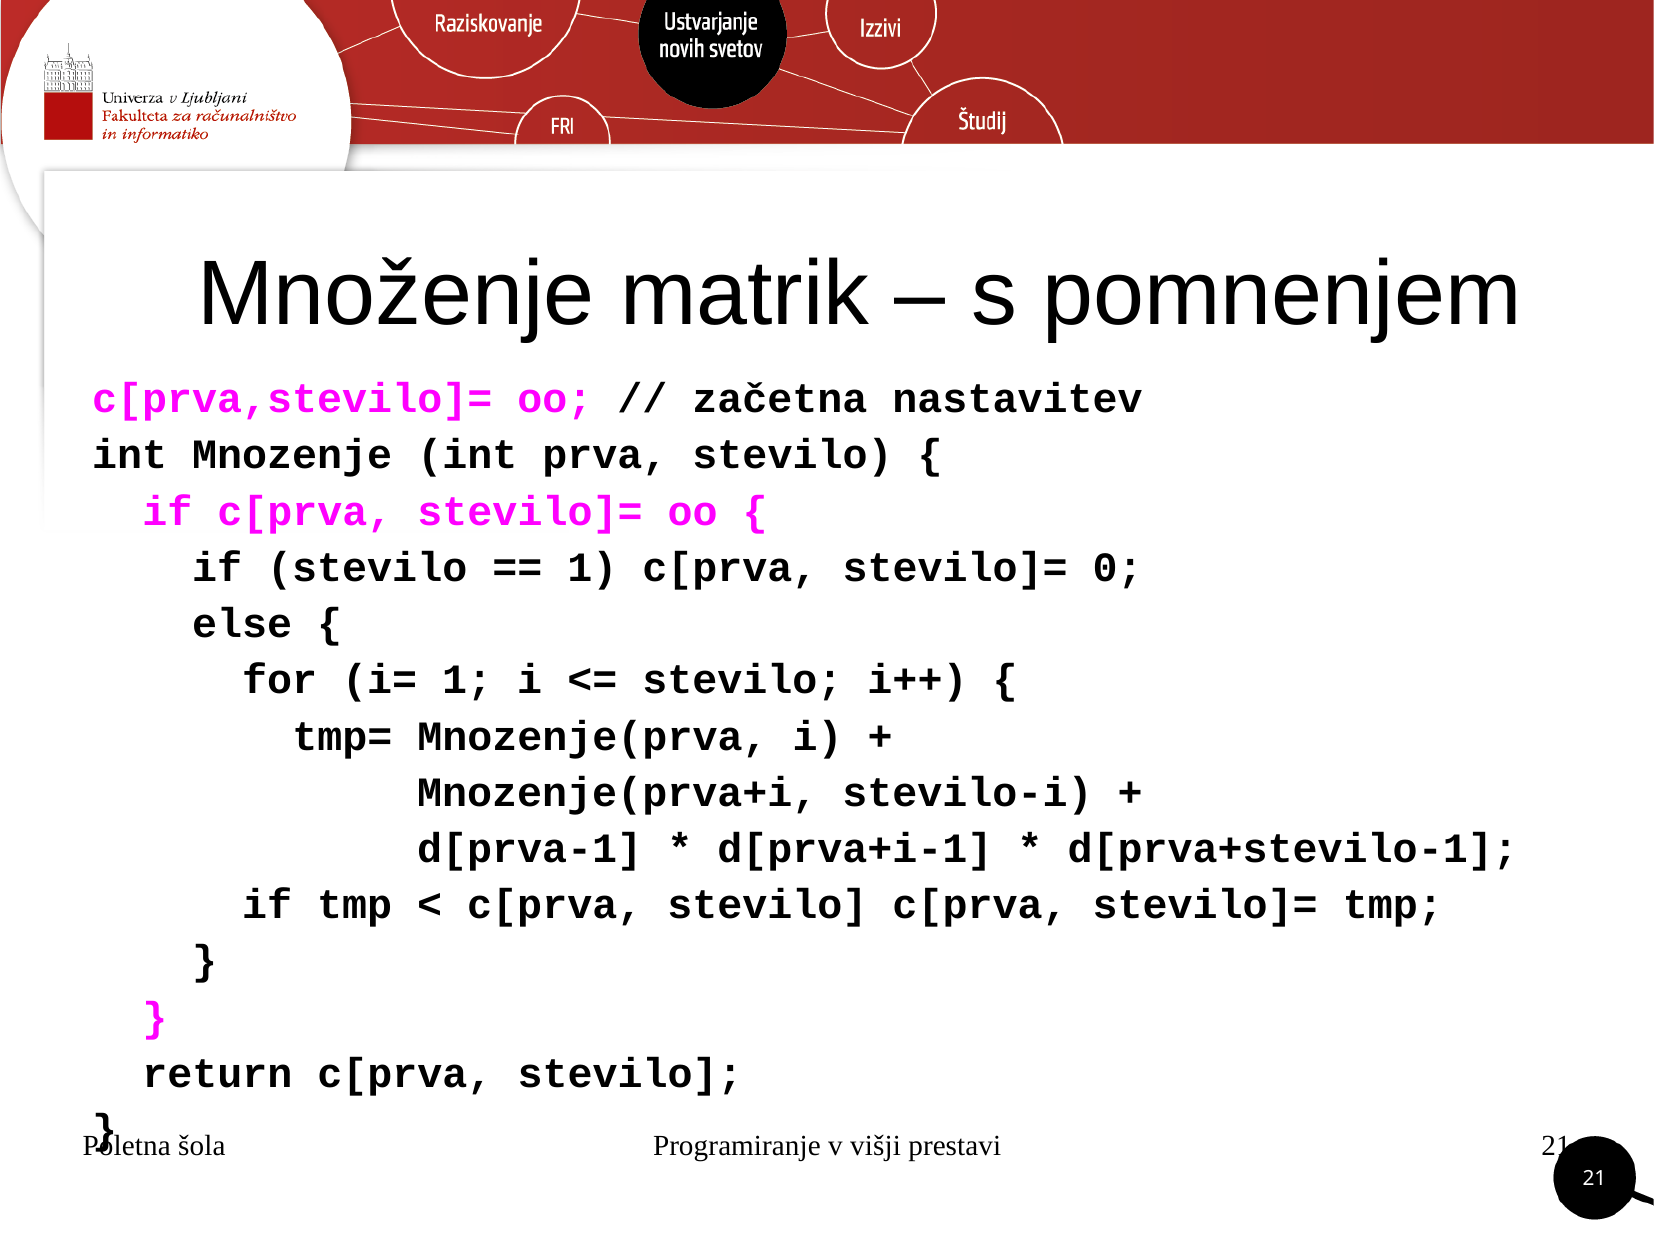

# Množenje matrik – s pomnenjem
c[prva,stevilo]= oo; // začetna nastavitev
int Mnozenje (int prva, stevilo) {
 if c[prva, stevilo]= oo {
 if (stevilo == 1) c[prva, stevilo]= 0;
 else {
 for (i= 1; i <= stevilo; i++) {
 tmp= Mnozenje(prva, i) +
 Mnozenje(prva+i, stevilo-i) +
 d[prva-1] * d[prva+i-1] * d[prva+stevilo-1];
 if tmp < c[prva, stevilo] c[prva, stevilo]= tmp;
 }
 }
 return c[prva, stevilo];
}
Poletna šola
Programiranje v višji prestavi
21